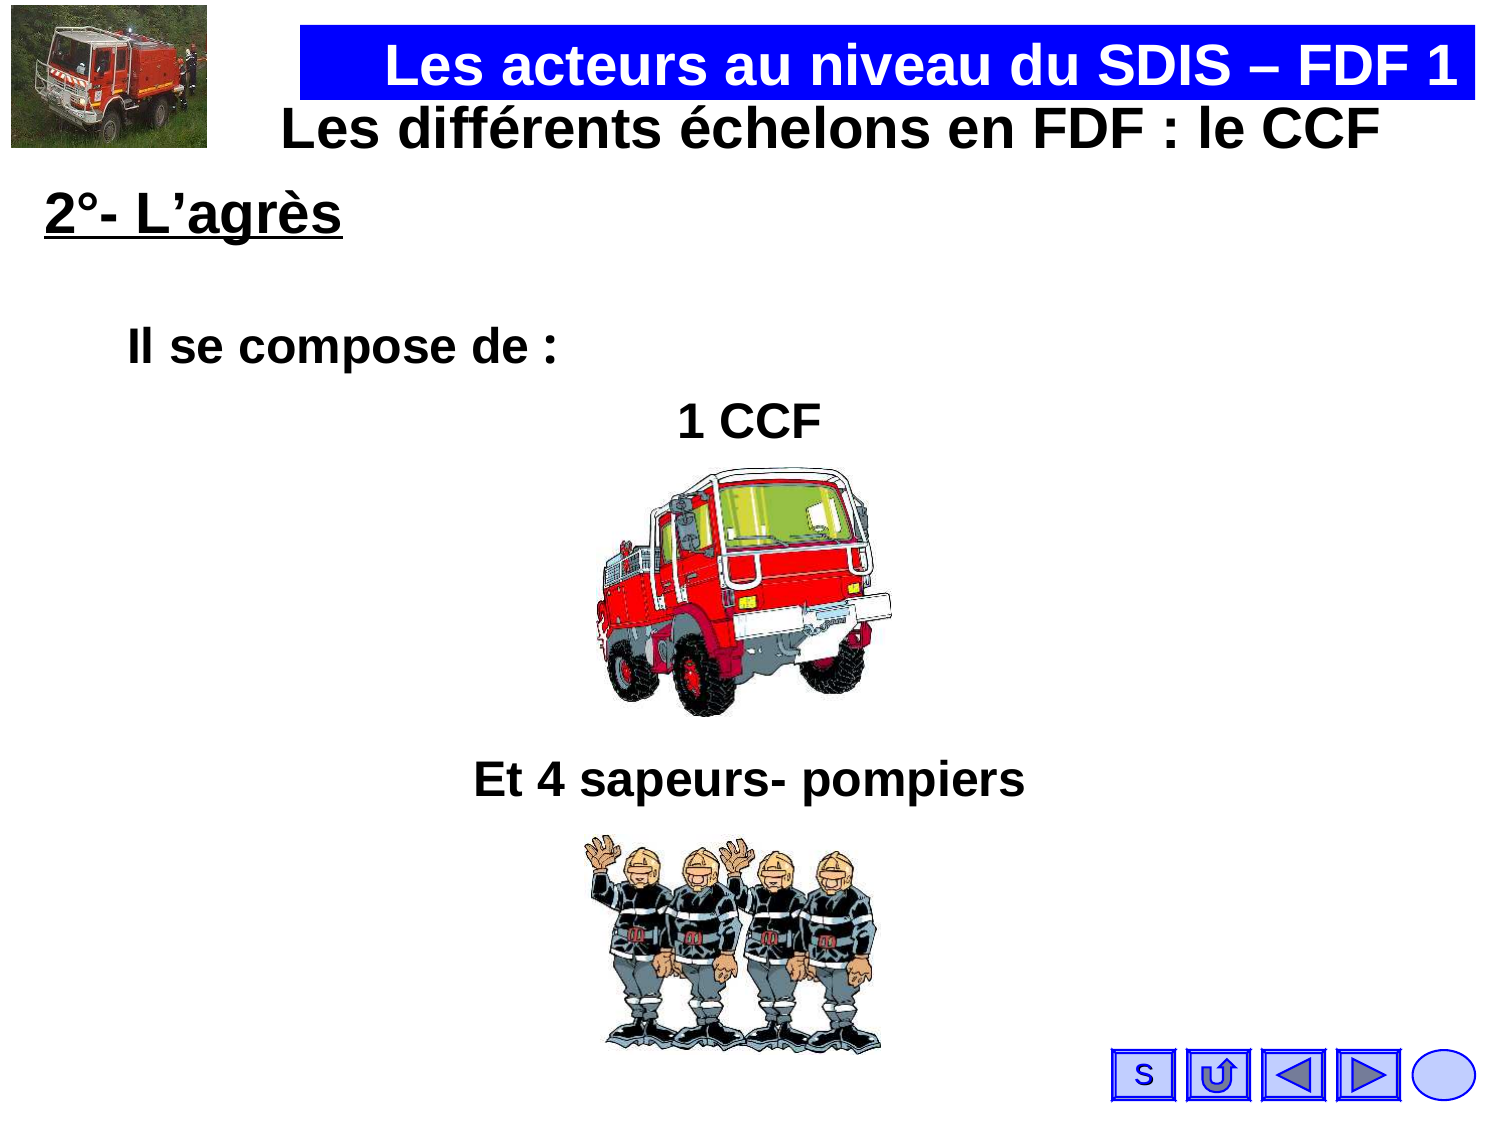

Les acteurs au niveau du SDIS – FDF 1
Les différents échelons en FDF : le CCF
2°- L’agrès
Il se compose de :
1 CCF
Et 4 sapeurs- pompiers